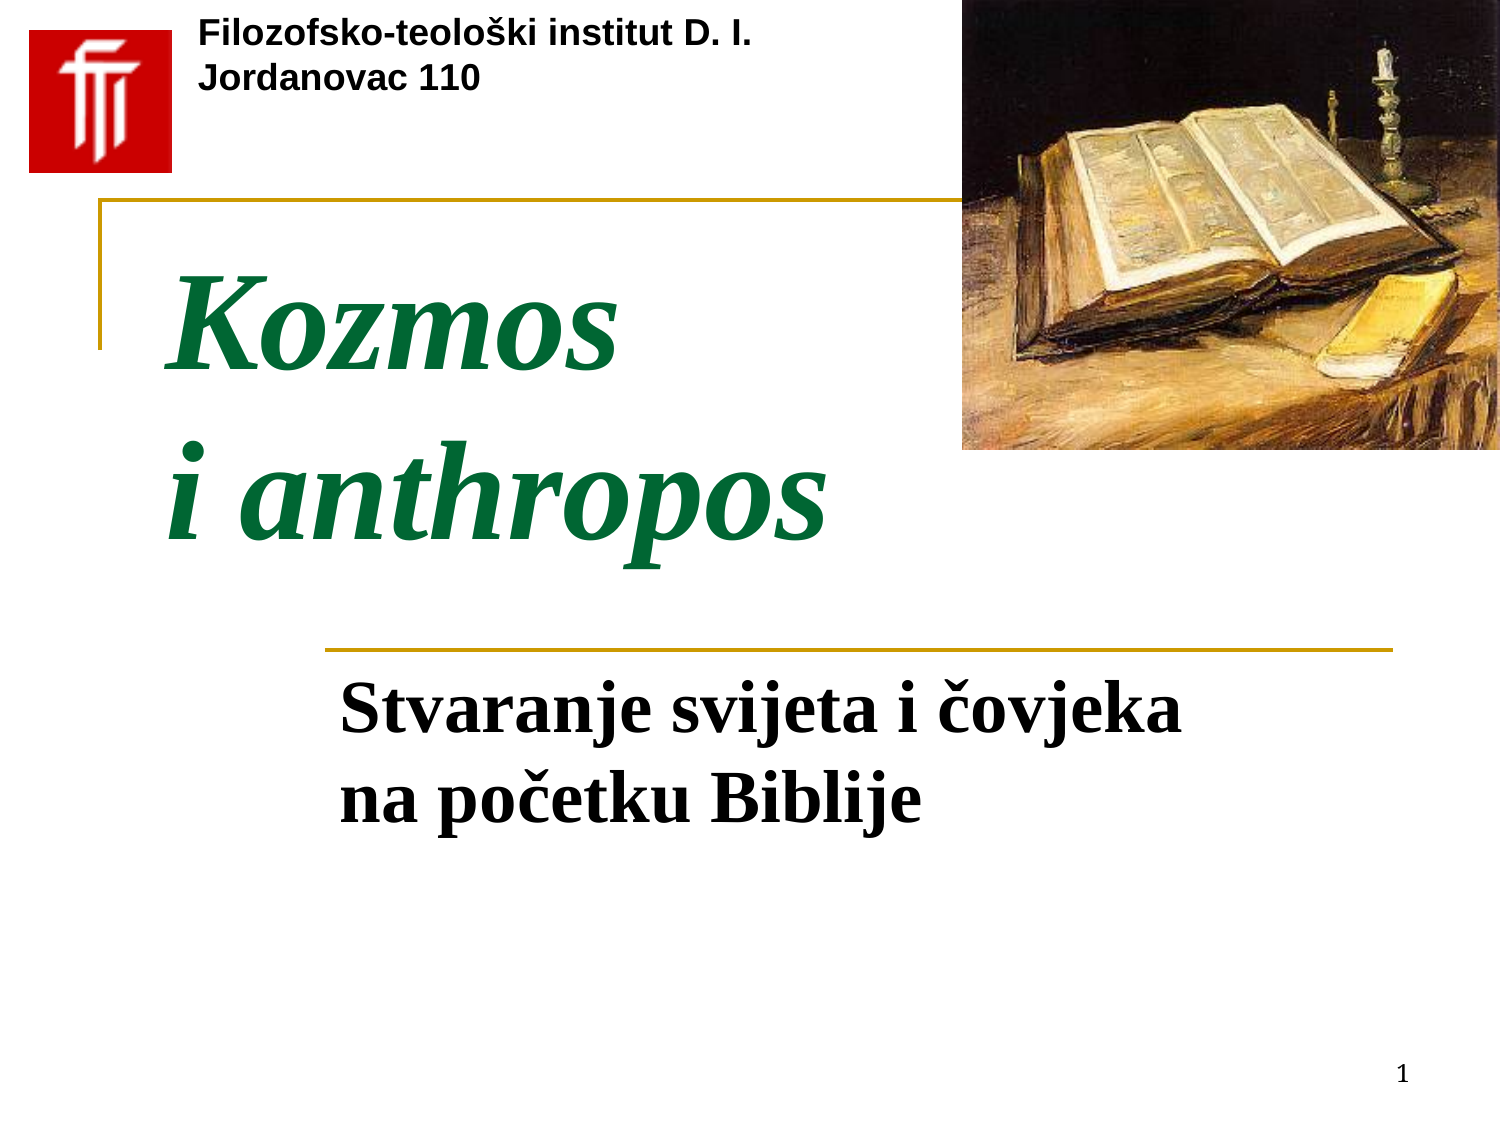

Filozofsko-teološki institut D. I.
Jordanovac 110
# Kozmos i anthropos
Stvaranje svijeta i čovjeka
na početku Biblije